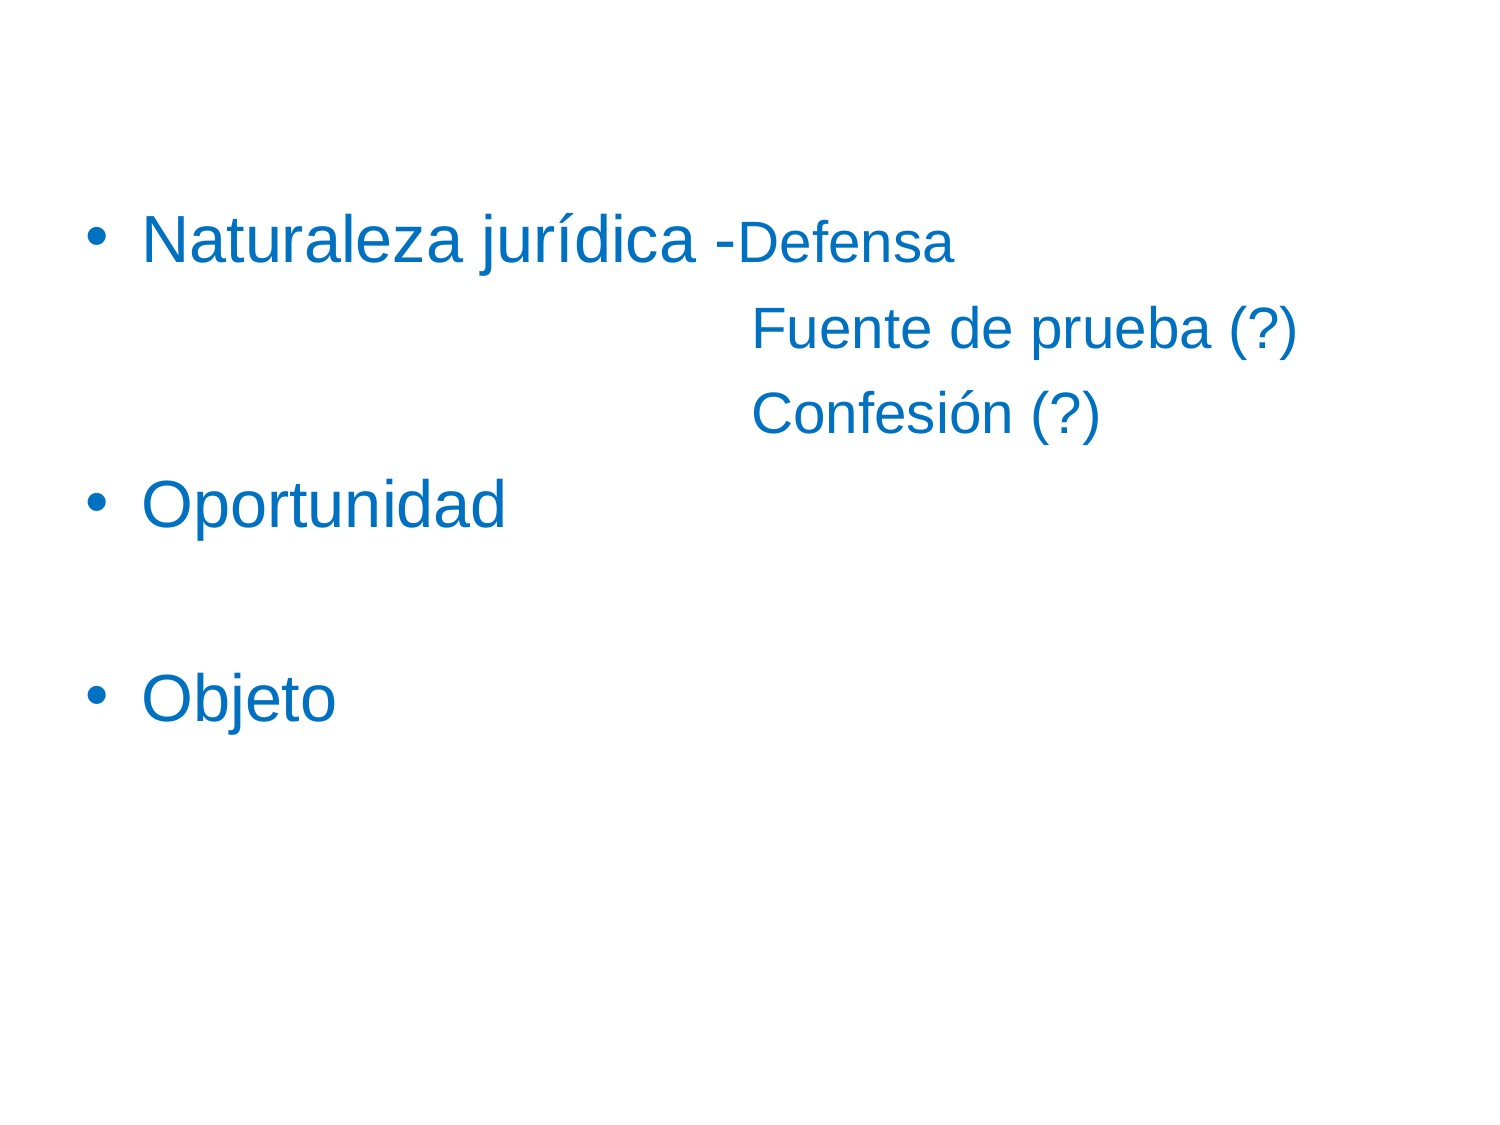

# Naturaleza jurídica -Defensa
 Fuente de prueba (?)
 Confesión (?)
Oportunidad
Objeto